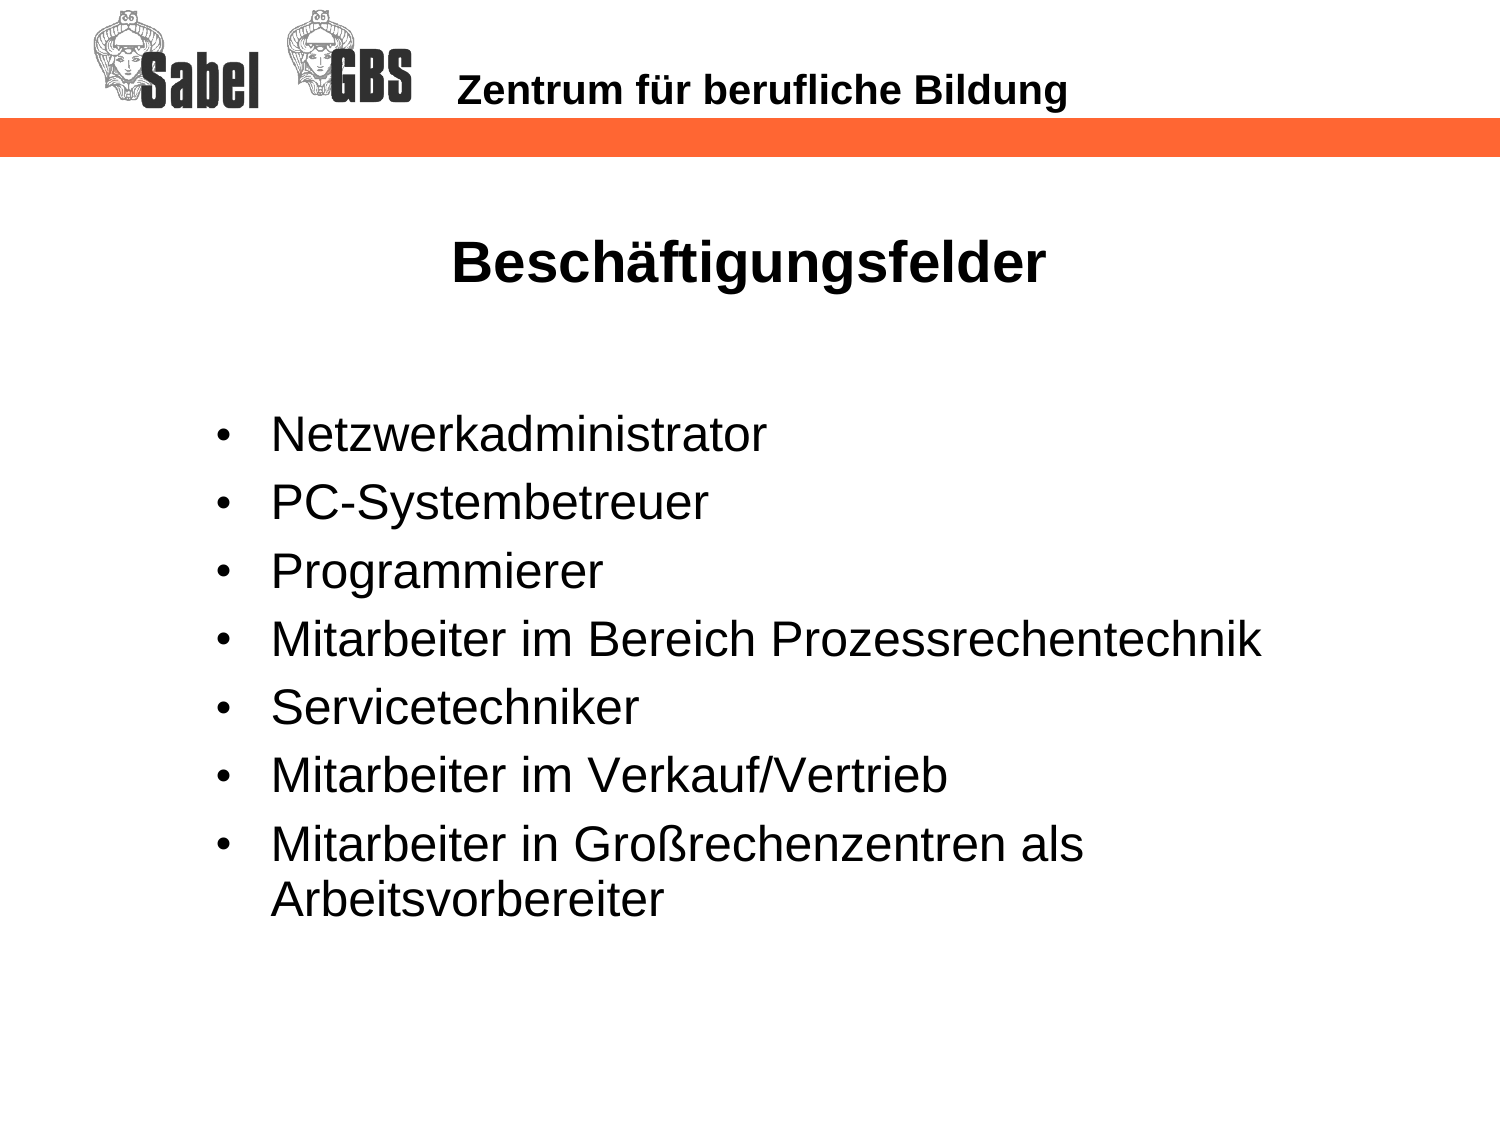

# Beschäftigungsfelder
Netzwerkadministrator
PC-Systembetreuer
Programmierer
Mitarbeiter im Bereich Prozessrechentechnik
Servicetechniker
Mitarbeiter im Verkauf/Vertrieb
Mitarbeiter in Großrechenzentren als Arbeitsvorbereiter